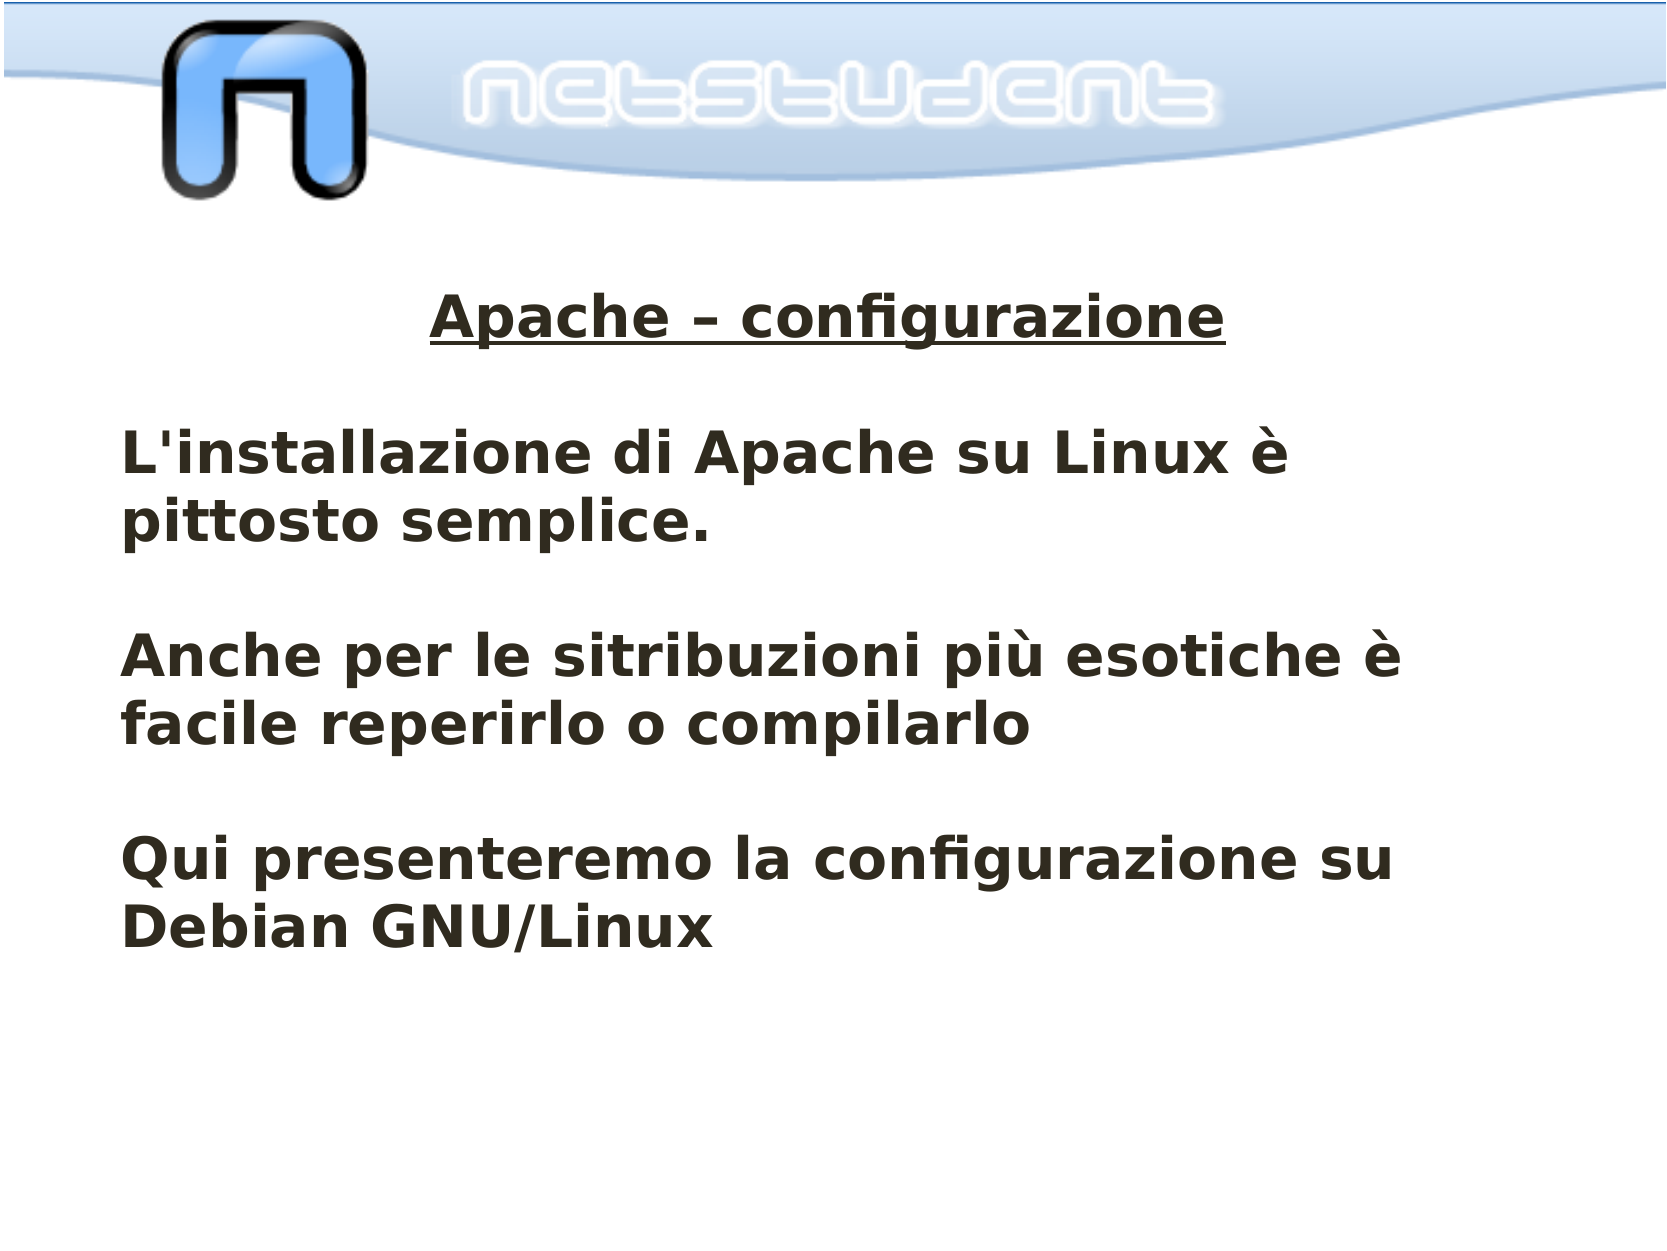

Apache – configurazione
L'installazione di Apache su Linux è pittosto semplice.
Anche per le sitribuzioni più esotiche è facile reperirlo o compilarlo
Qui presenteremo la configurazione su Debian GNU/Linux